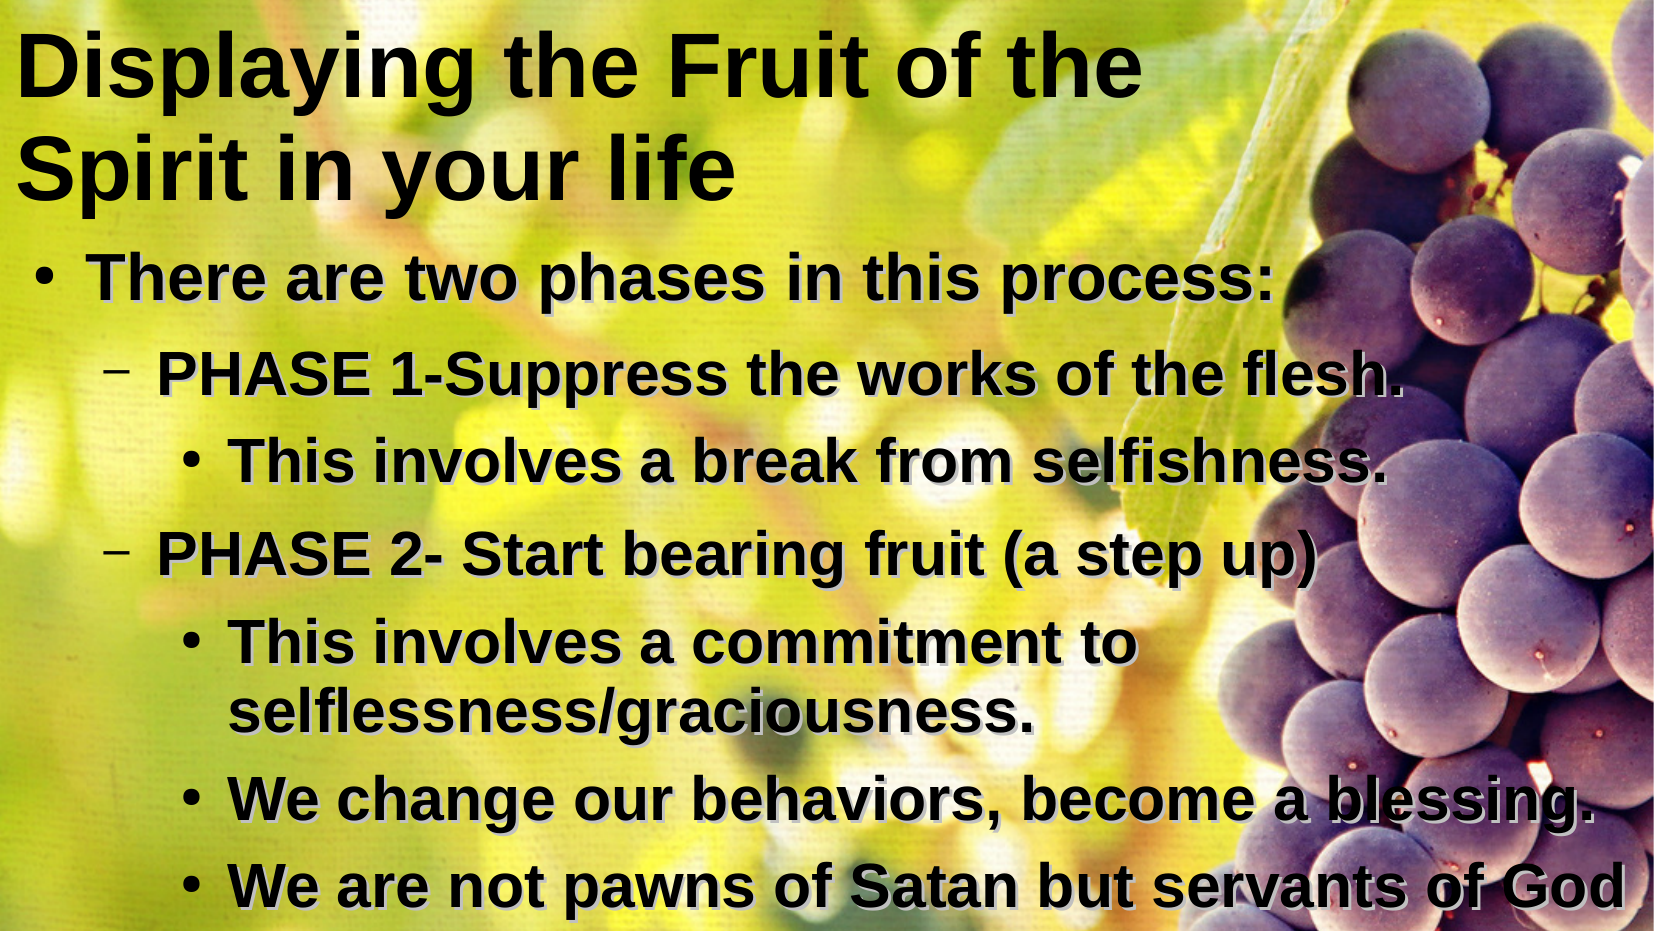

# Displaying the Fruit of the Spirit in your life
There are two phases in this process:
PHASE 1-Suppress the works of the flesh.
This involves a break from selfishness.
PHASE 2- Start bearing fruit (a step up)
This involves a commitment to selflessness/graciousness.
We change our behaviors, become a blessing.
We are not pawns of Satan but servants of God